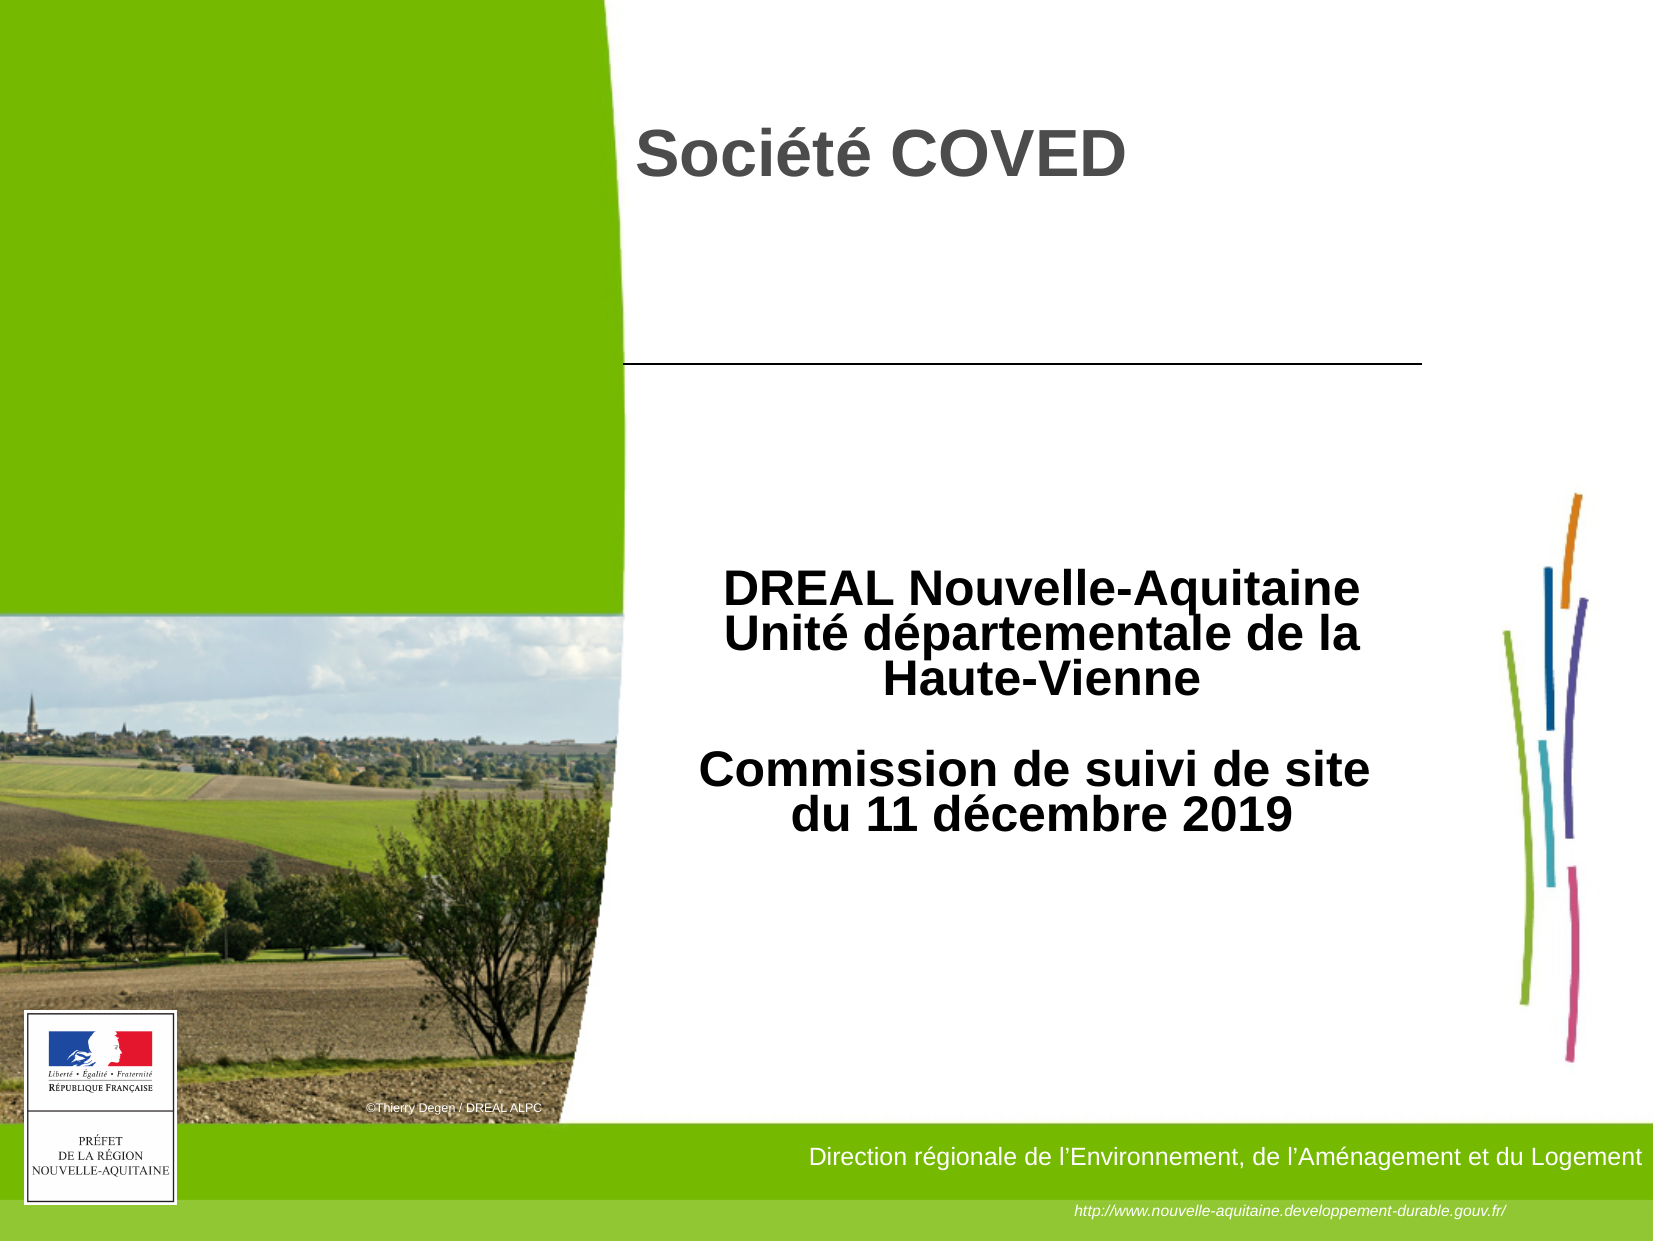

# Société COVED
DREAL Nouvelle-Aquitaine
Unité départementale de la Haute-Vienne
Commission de suivi de site
du 11 décembre 2019